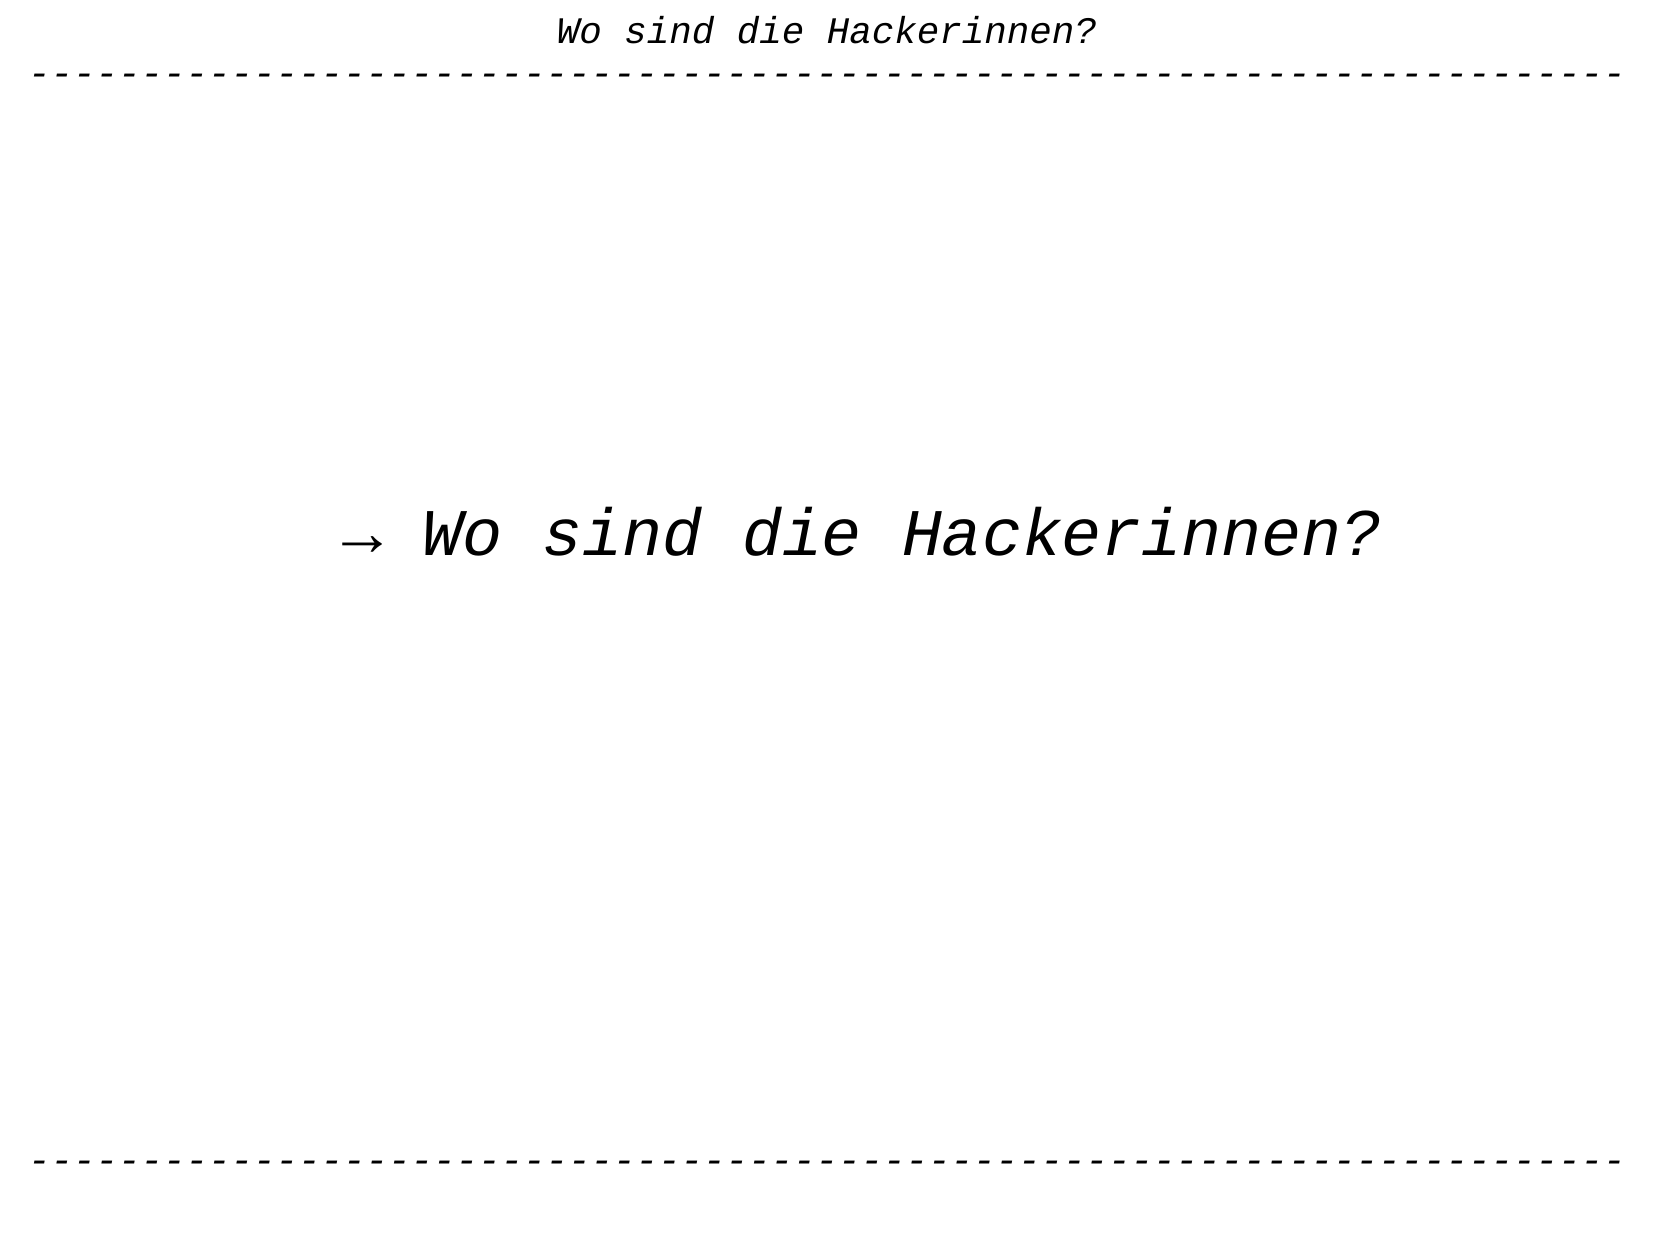

Wo sind die Hackerinnen?
-----------------------------------------------------------------------
#
→ Wo sind die Hackerinnen?
-----------------------------------------------------------------------